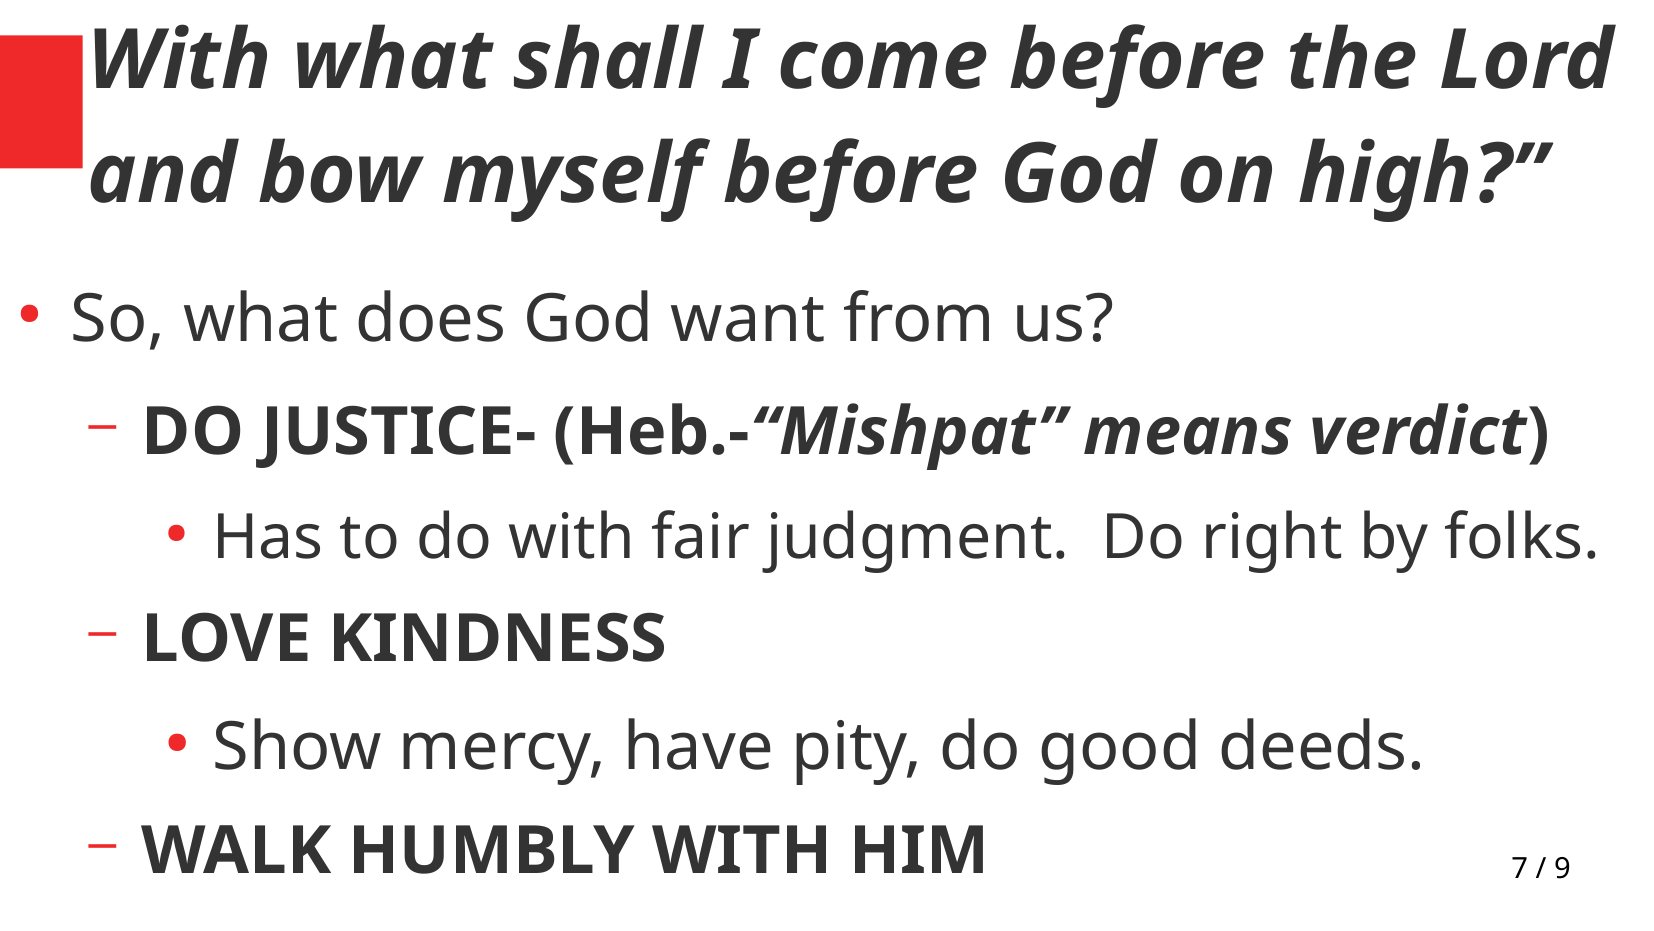

# With what shall I come before the Lord and bow myself before God on high?”
So, what does God want from us?
DO JUSTICE- (Heb.-“Mishpat” means verdict)
Has to do with fair judgment. Do right by folks.
LOVE KINDNESS
Show mercy, have pity, do good deeds.
WALK HUMBLY WITH HIM
7